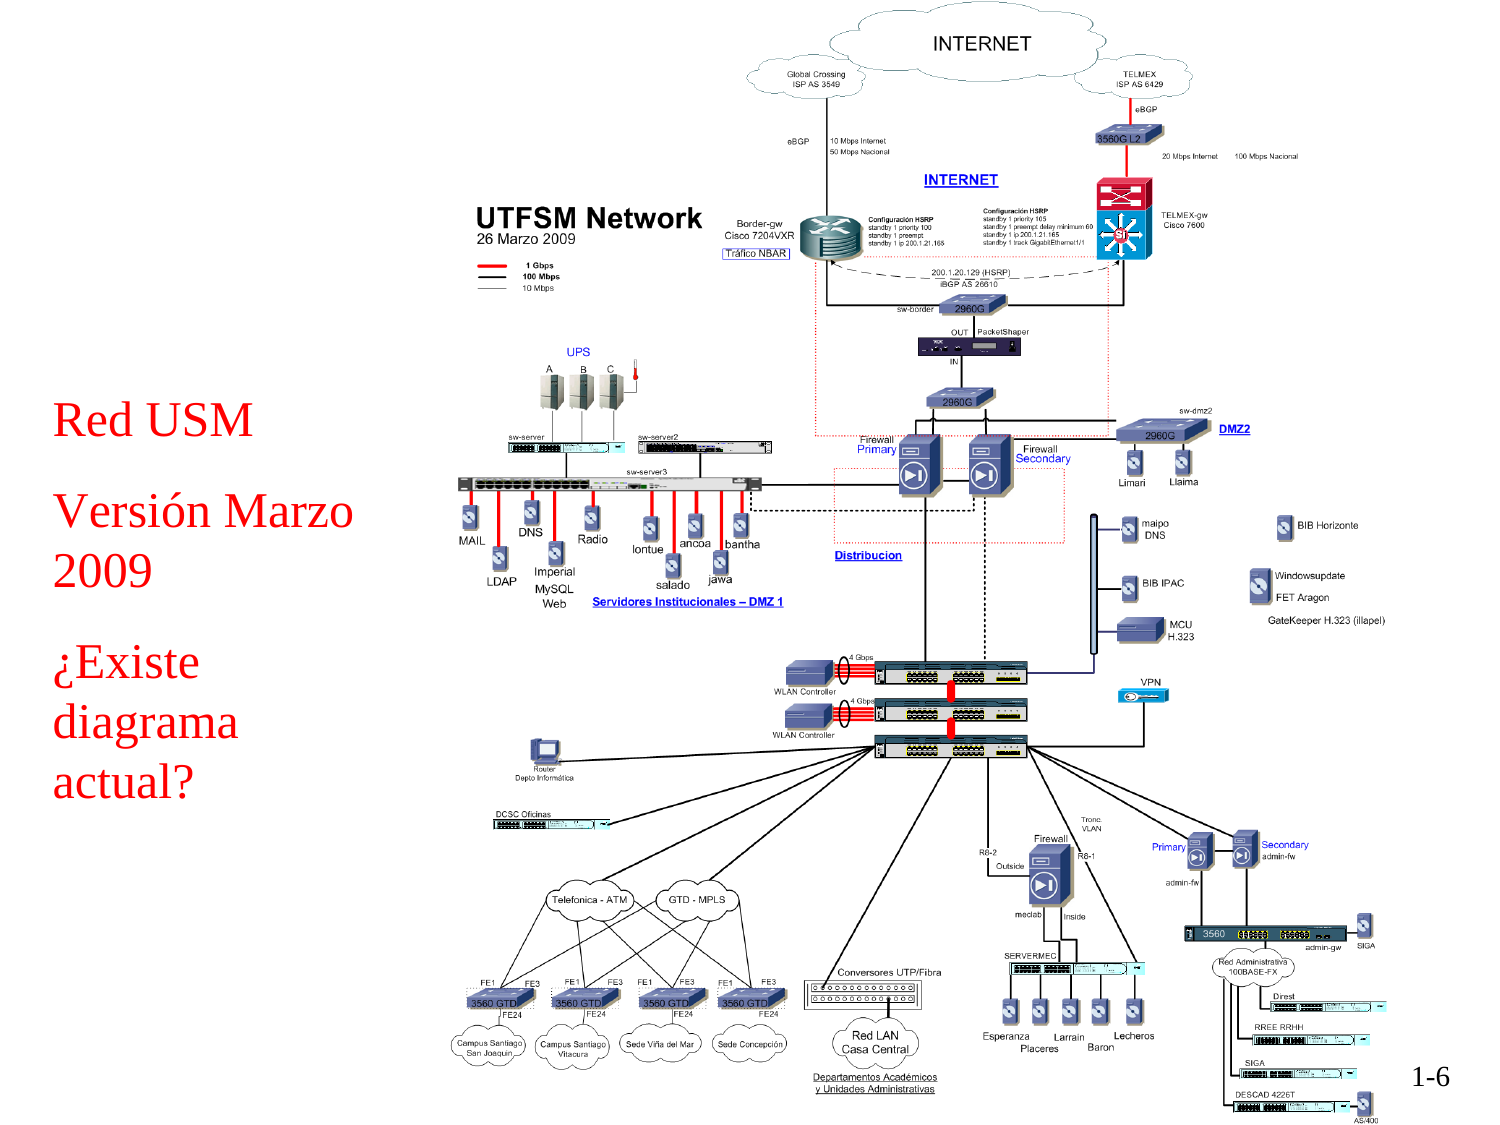

Red USM
Versión Marzo 2009
¿Existe diagrama actual?
 Introducción